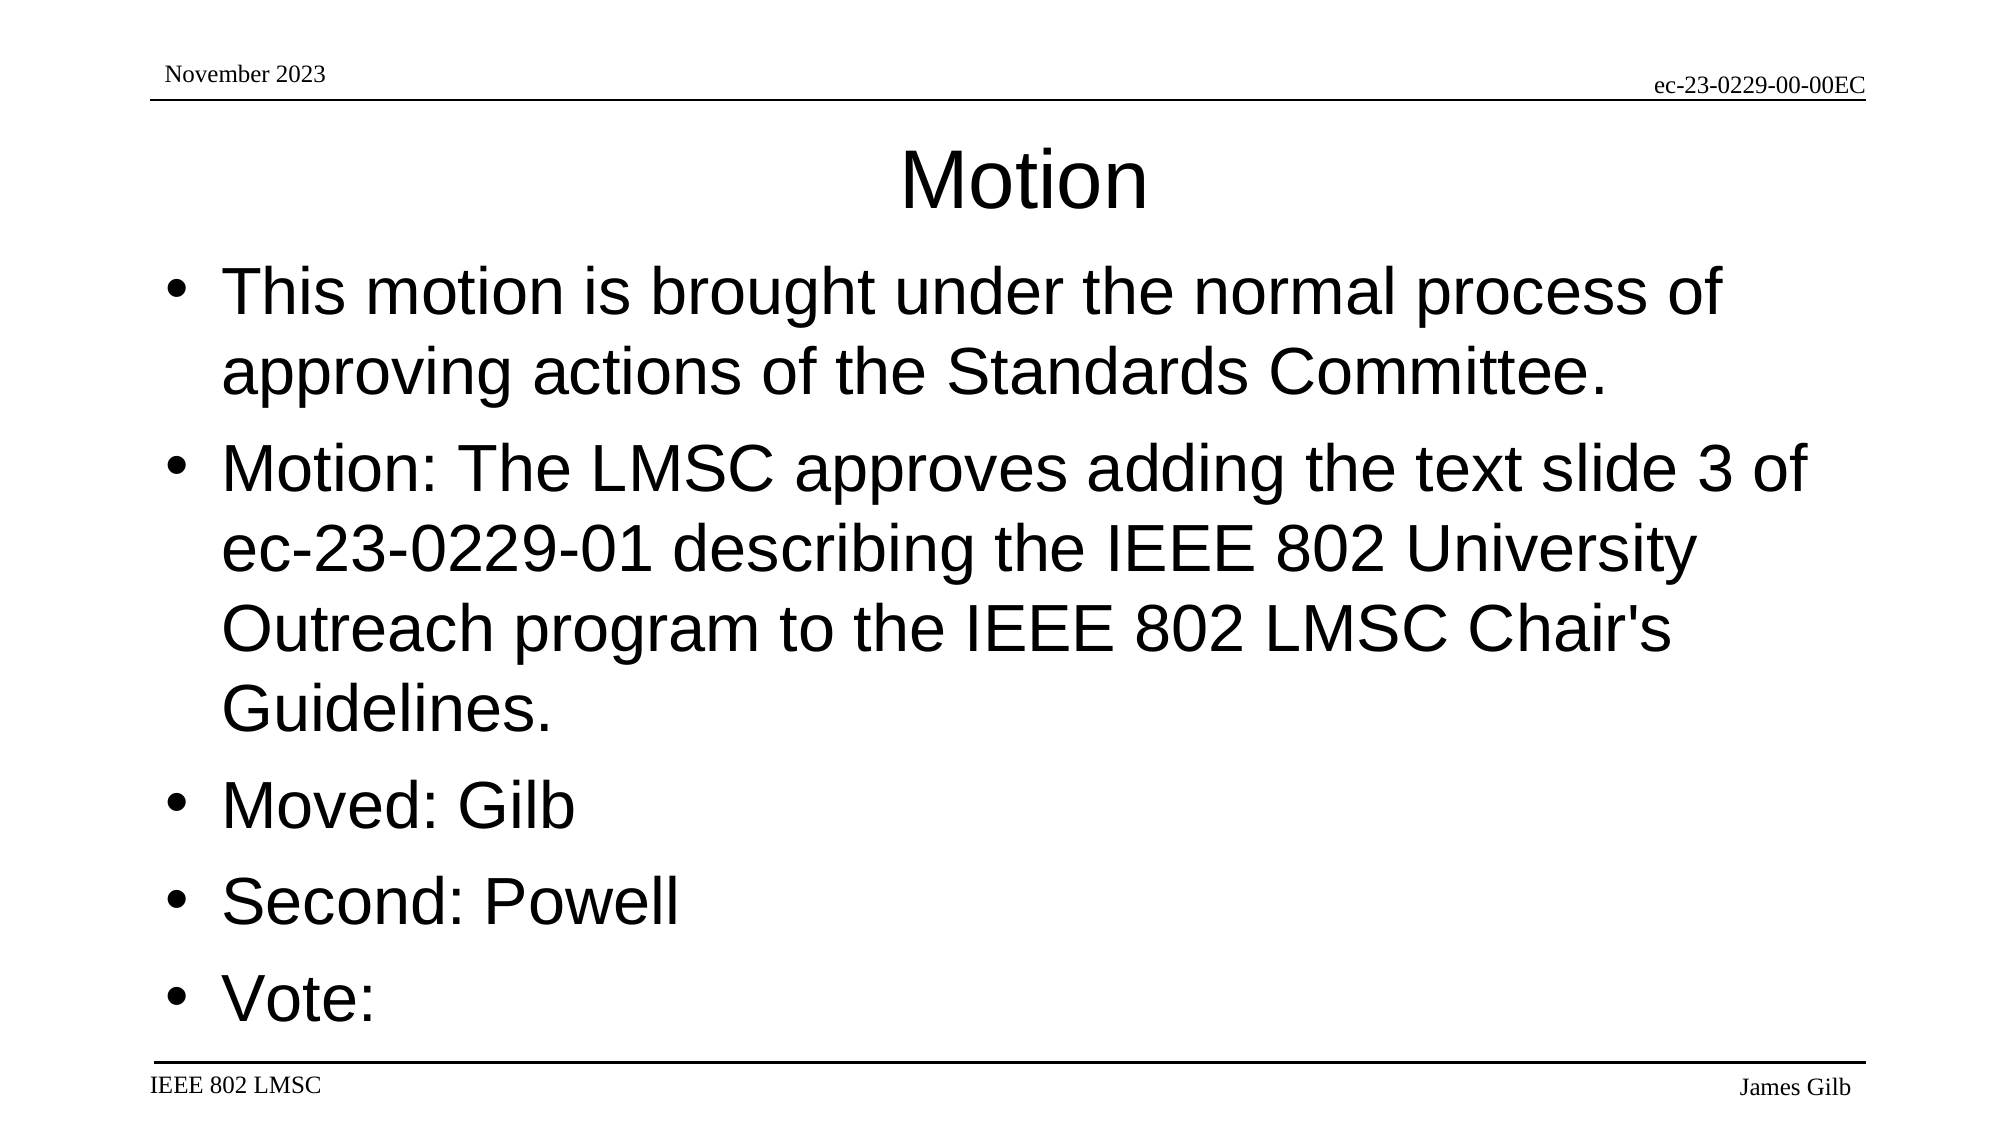

# Motion
This motion is brought under the normal process of approving actions of the Standards Committee.
Motion: The LMSC approves adding the text slide 3 of ec-23-0229-01 describing the IEEE 802 University Outreach program to the IEEE 802 LMSC Chair's Guidelines.
Moved: Gilb
Second: Powell
Vote: